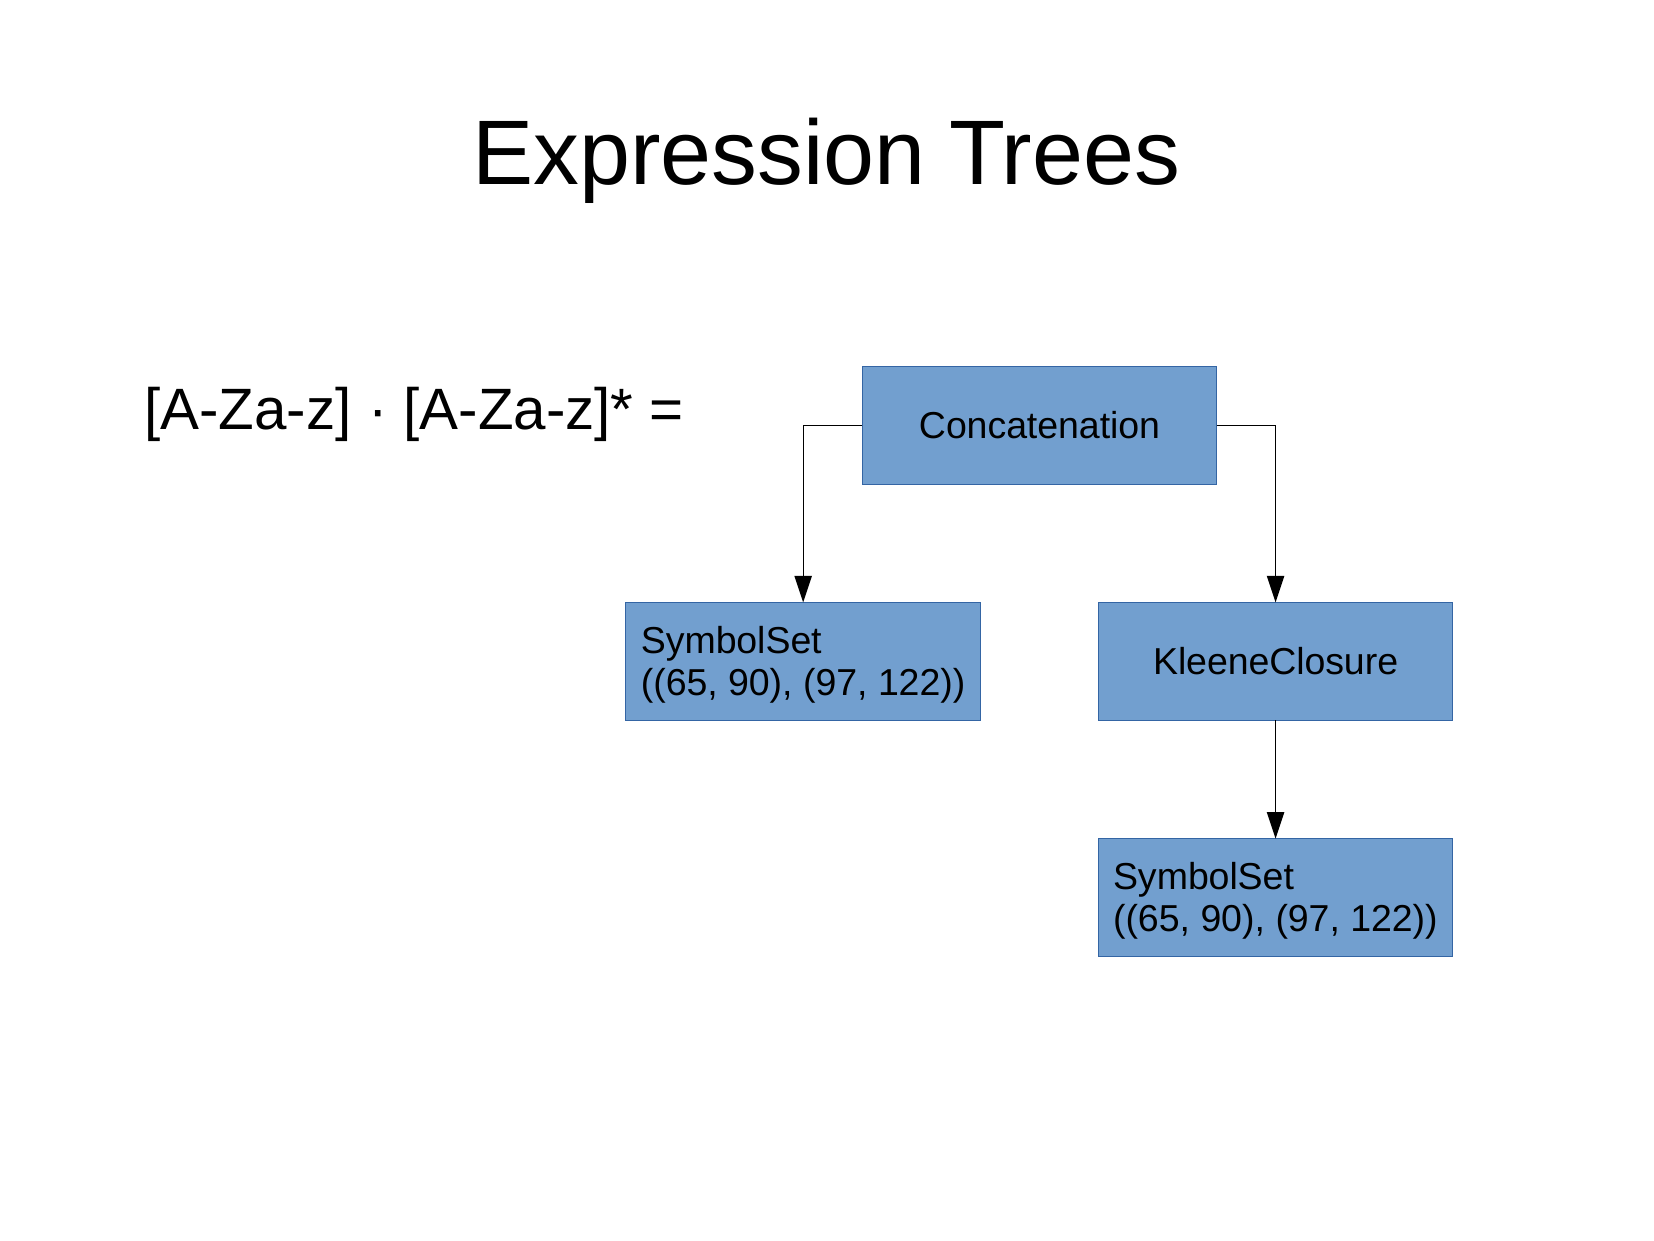

# Expression Trees
Concatenation
[A-Za-z] · [A-Za-z]* =
SymbolSet
((65, 90), (97, 122))
KleeneClosure
SymbolSet
((65, 90), (97, 122))